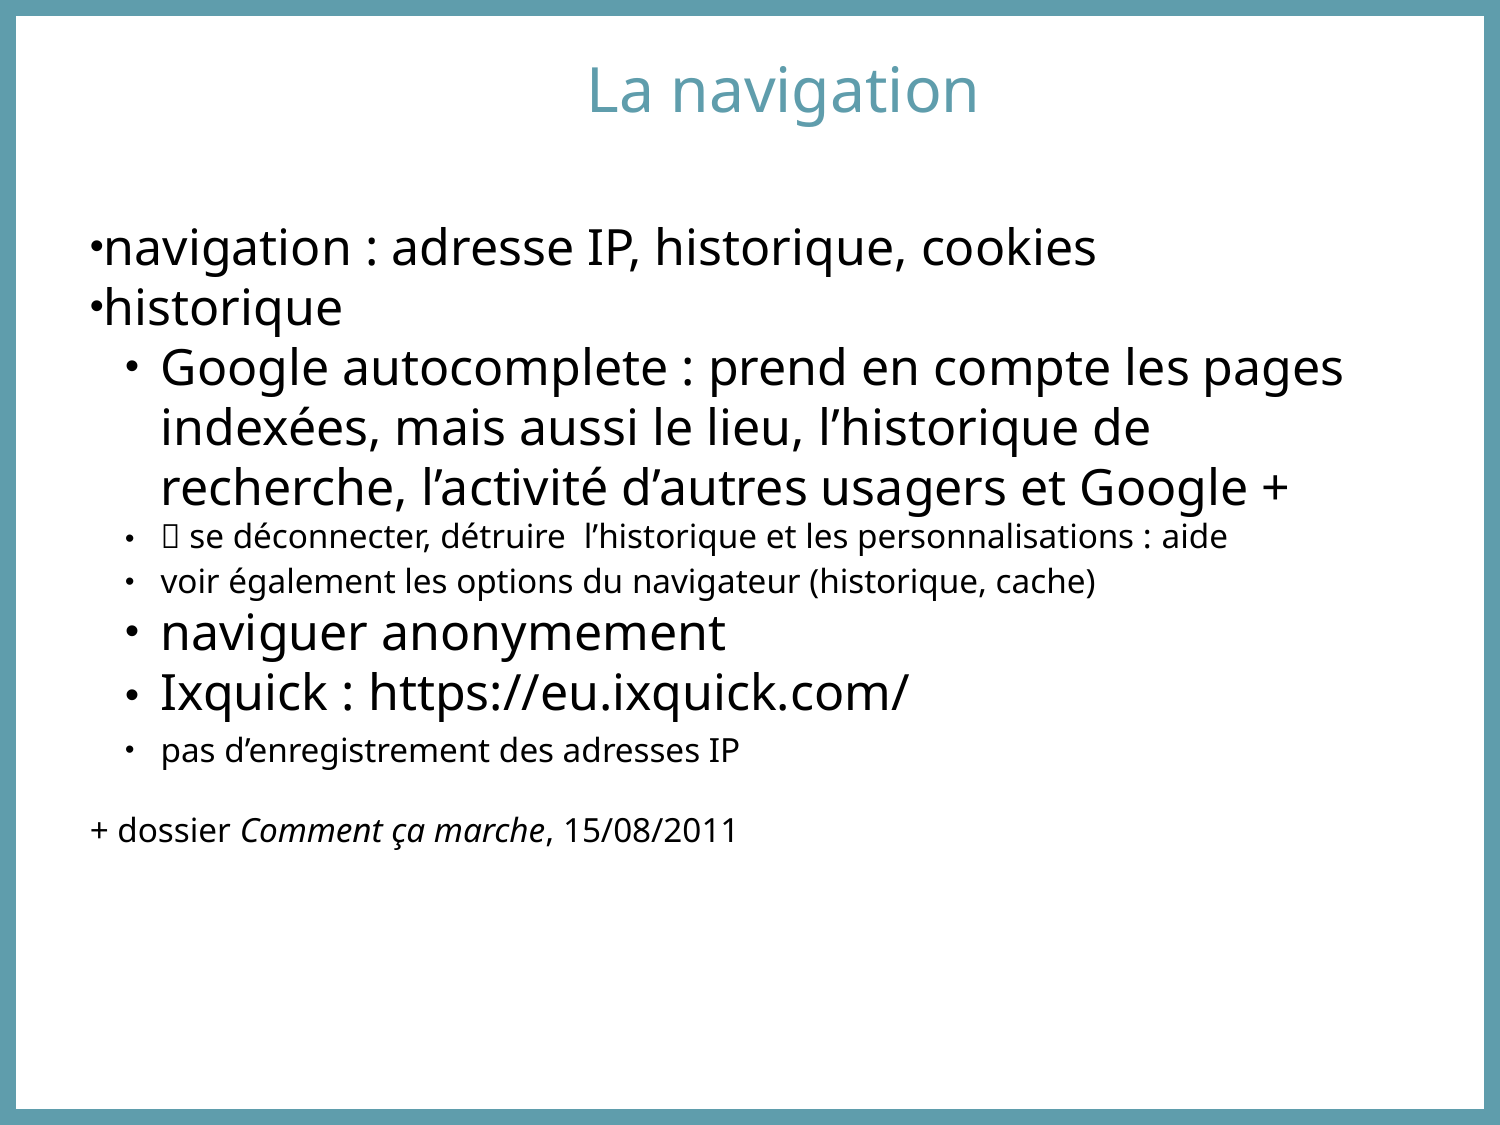

La navigation
navigation : adresse IP, historique, cookies
historique
Google autocomplete : prend en compte les pages indexées, mais aussi le lieu, l’historique de recherche, l’activité d’autres usagers et Google +
 se déconnecter, détruire l’historique et les personnalisations : aide
voir également les options du navigateur (historique, cache)
naviguer anonymement
Ixquick : https://eu.ixquick.com/
pas d’enregistrement des adresses IP
+ dossier Comment ça marche, 15/08/2011